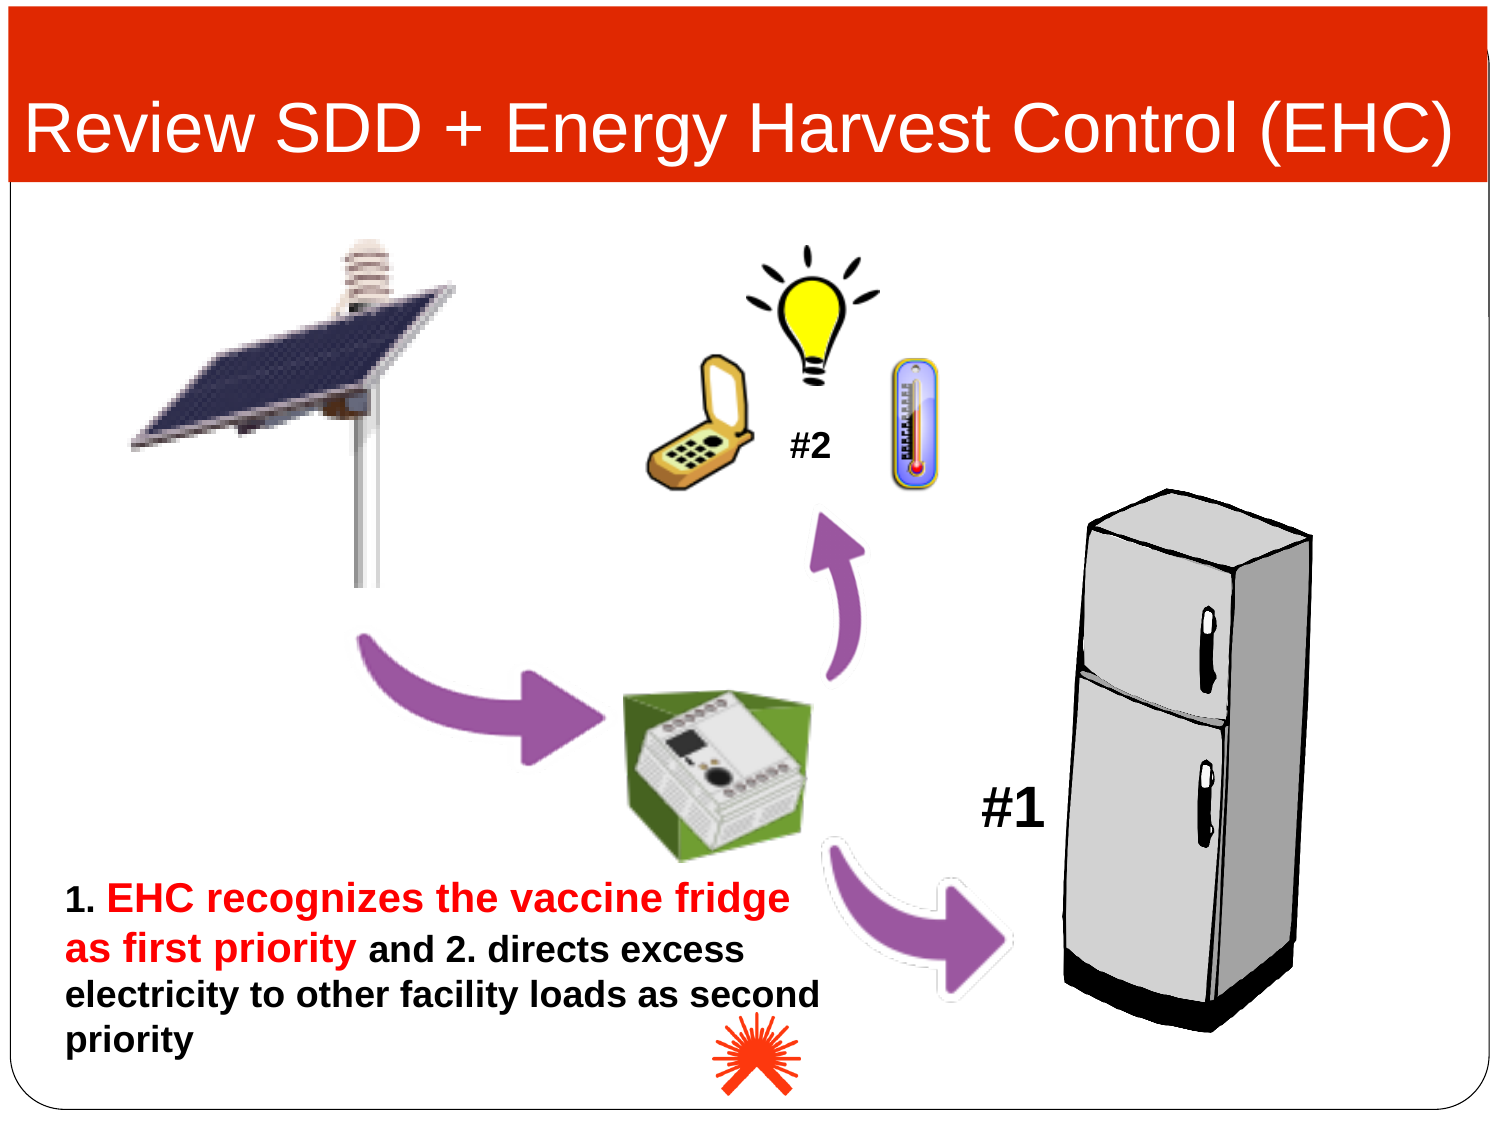

# Review SDD + Energy Harvest Control (EHC)
 #2
 #1
1. EHC recognizes the vaccine fridge as first priority and 2. directs excess electricity to other facility loads as second priority